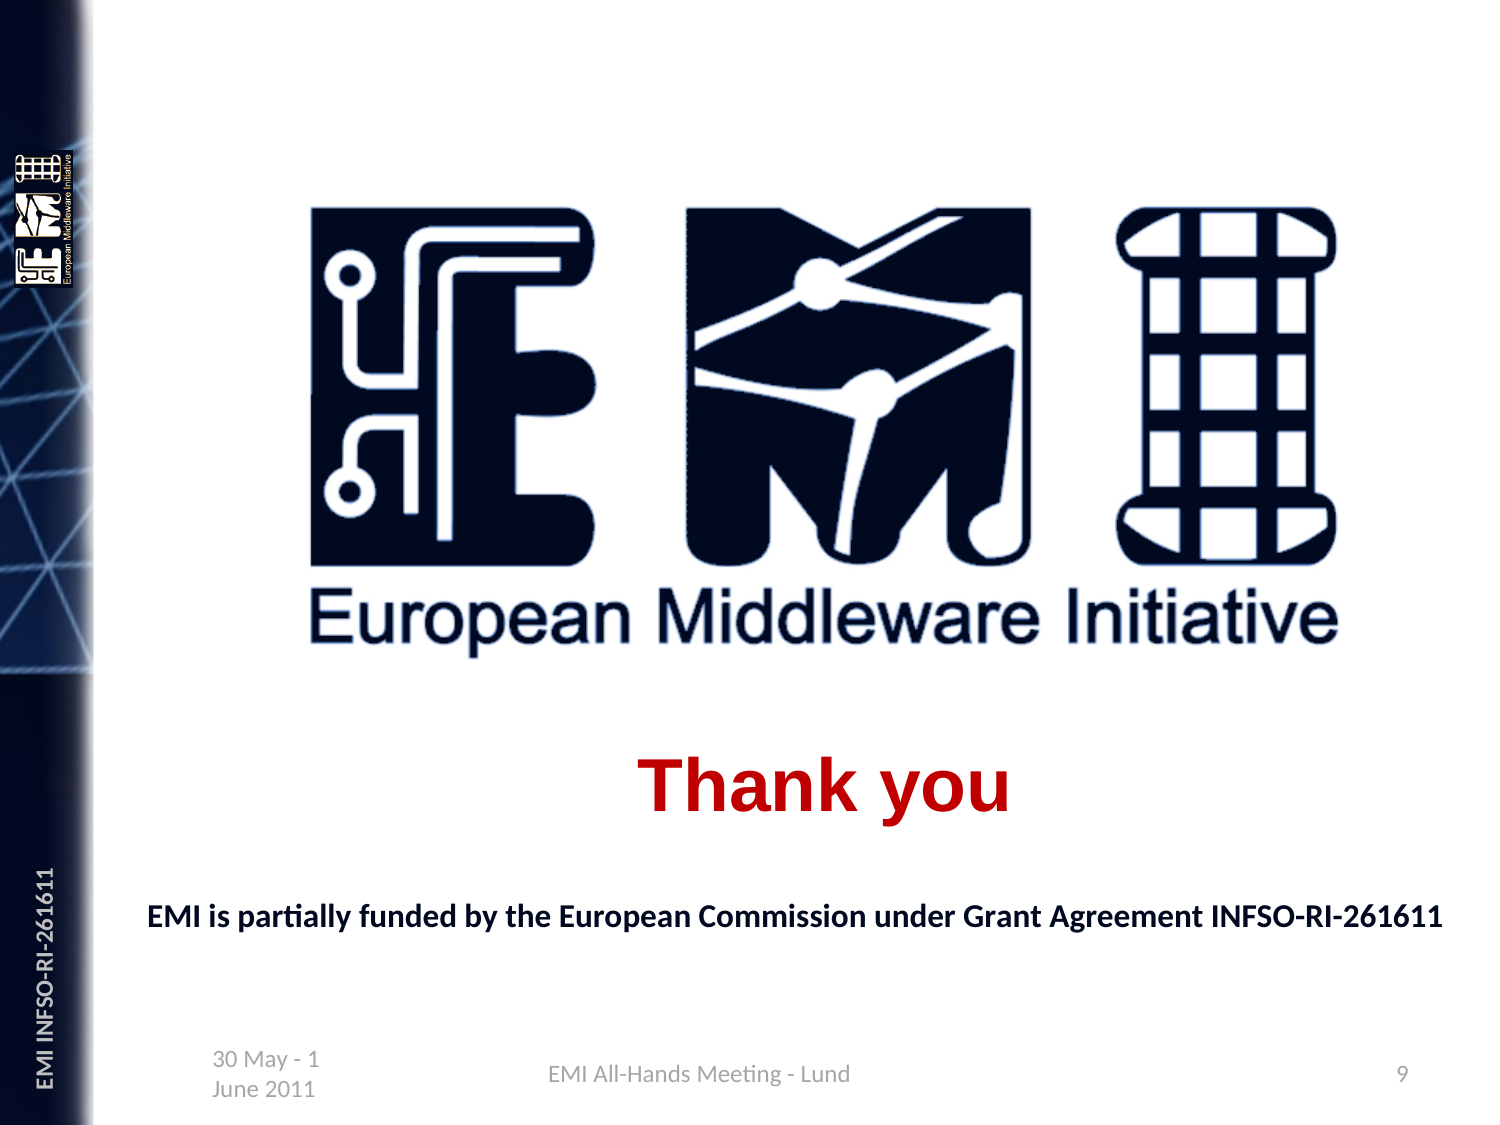

# Thank you
EMI is partially funded by the European Commission under Grant Agreement INFSO-RI-261611
30 May - 1 June 2011
EMI All-Hands Meeting - Lund